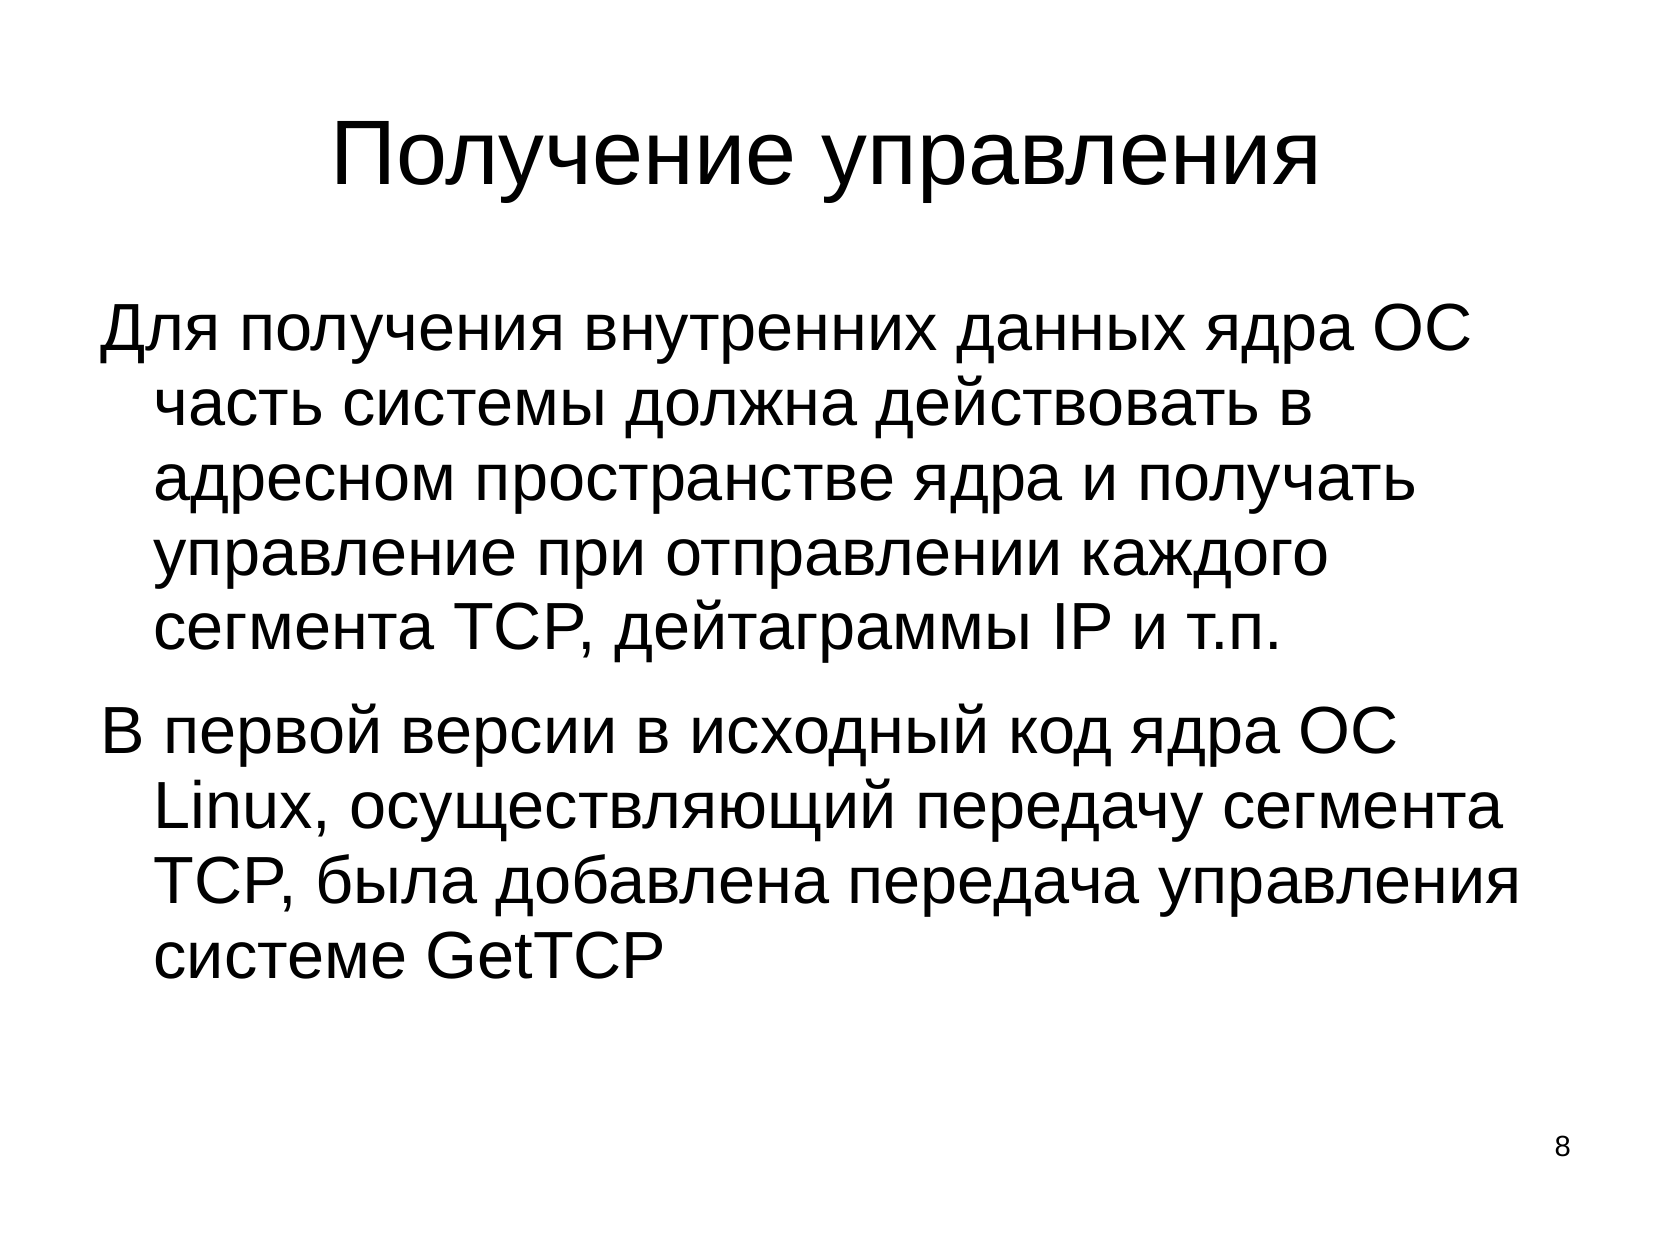

# Получение управления
Для получения внутренних данных ядра ОС часть системы должна действовать в адресном пространстве ядра и получать управление при отправлении каждого сегмента TCP, дейтаграммы IP и т.п.
В первой версии в исходный код ядра ОС Linux, осуществляющий передачу сегмента TCP, была добавлена передача управления системе GetTCP
8